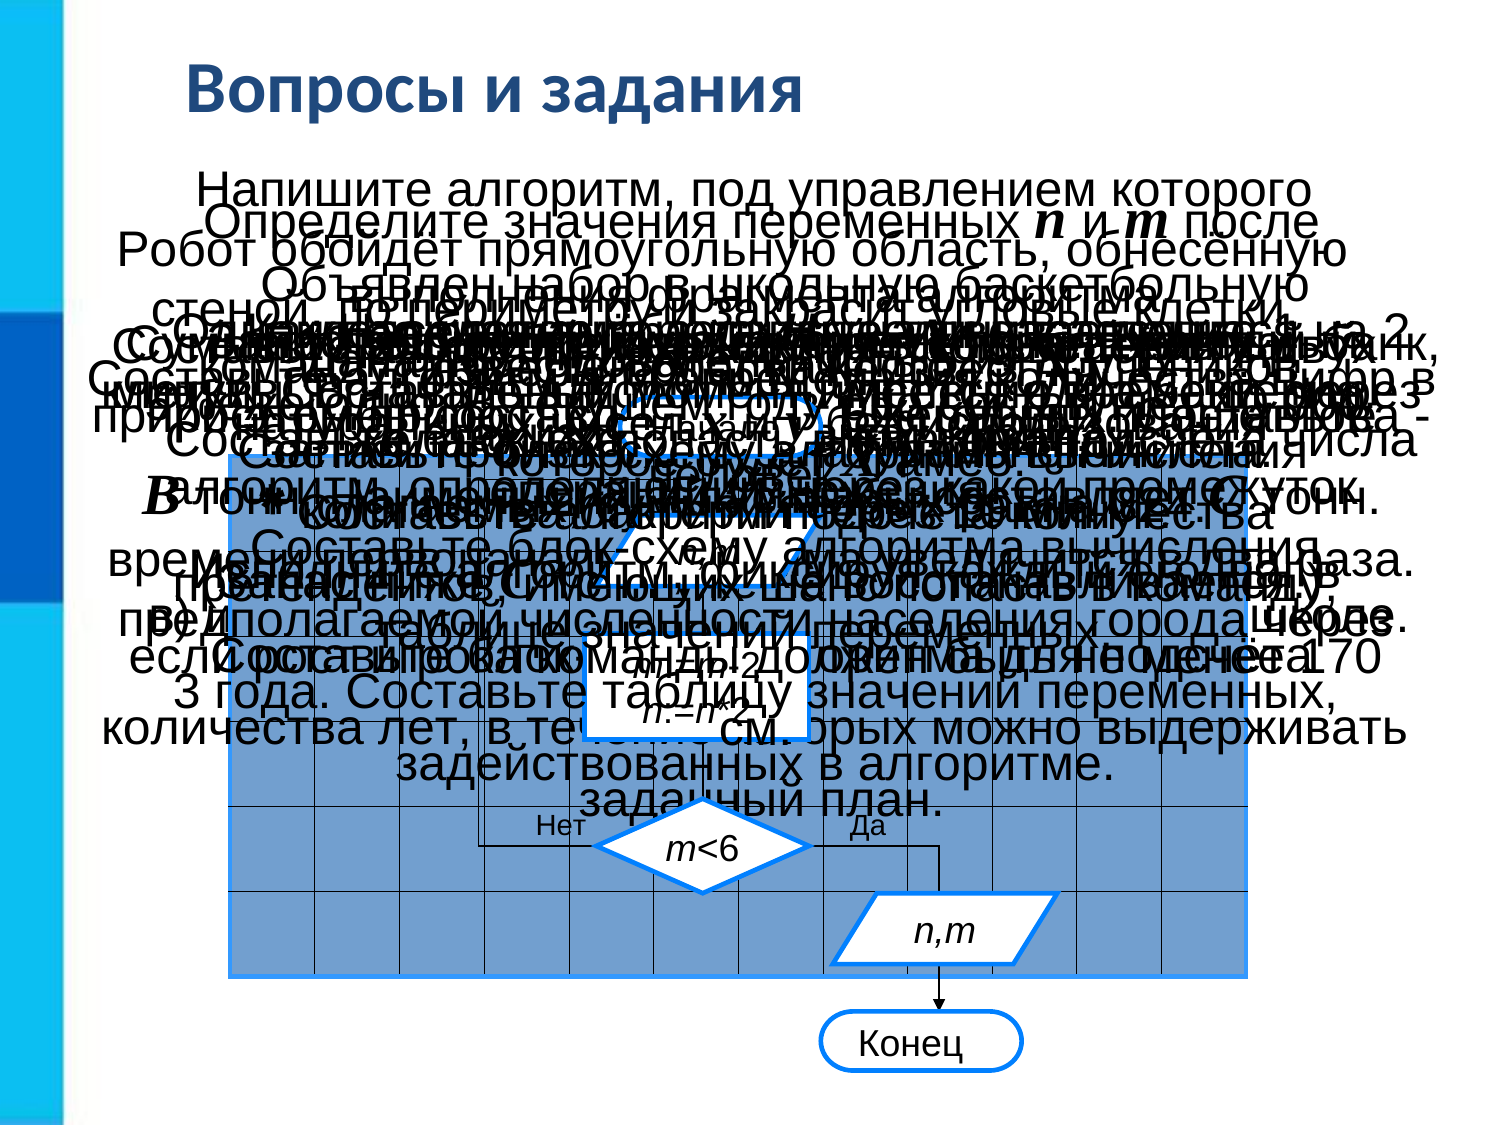

Вопросы и задания
Напишите алгоритм, под управлением которого Робот обойдёт прямоугольную область, обнесённую стеной, по периметру и закрасит угловые клетки.
Размеры области неизвестны.
Определите значения переменных n и m после
выполнения фрагмента алгоритма
Объявлен набор в школьную баскетбольную команду. Известен рост каждого из N учеников, желающих попасть в эту команду.
Составьте алгоритм подсчёта количества претендентов, имеющих шанс попасть в команду, если рост игрока команды должен быть не менее 170 см.
 Запас рыбы в пруду оценён в А тонн. Ежегодный прирост рыбы составляет 15%. Ежегодный план отлова - В тонн. Наименьший запас рыбы составляет С тонн. (Запас ниже С тонн уже не восстанавливается.) Составьте блок-схему алгоритма для подсчёта количества лет, в течение которых можно выдерживать заданный план.
 Население города Н увеличивается на 5%ежегодно. В текущем году оно составляет 40 000 человек.
Составьте блок-схему алгоритма вычисления предполагаемой численности населения города через 3 года. Составьте таблицу значений переменных, задействованных в алгоритме.
Сумма 10 000 рублей положена в сберегательный банк, при этом прирост составляет 5%годовых. Составьте алгоритм, определяющий, через какой промежуток времени первоначальная сумма увеличится в два раза.
Одноклеточная амёба каждые три часа делится на 2 клетки. Составьте алгоритм вычисления времени, через которое будет Х амёб.
Составьте алгоритм нахождения произведения z двух
 натуральных чисел x и y без использования
операции умножения.
 Каждая бактерия делится на две в течение 1 минуты. В начальный момент имеется одна бактерия.
 Составьте блок-схему алгоритма вычисления количества бактерий через 10 минут.
Исполните алгоритм, фиксируя каждый его шаг в таблице значений переменных.
Приведите пример циклического алгоритма:
а) из повседневной жизни;
б) из литературного произведения;
в) из любой предметной области, изучаемой в школе.
Дана последовательность 5, 9, 13, 17, ... .
 Составьте блок-схему алгоритма для подсчёта числа слагаемых, сумма которых равна 324.
Составьте алгоритм для определения количества цифр в
 записи произвольного натурального числа.
Начало
n,m
m:=m-2
n:=n*2
Нет
m<6
Да
n,m
Конец
| \* | | | | | | | | | | | |
| --- | --- | --- | --- | --- | --- | --- | --- | --- | --- | --- | --- |
| | | | | | | | | | | | |
| | | | | | | | | | | | |
| | | | | | | | | | | | |
| | | | | | | | | | | | |
| | | | | | | | | | | | |